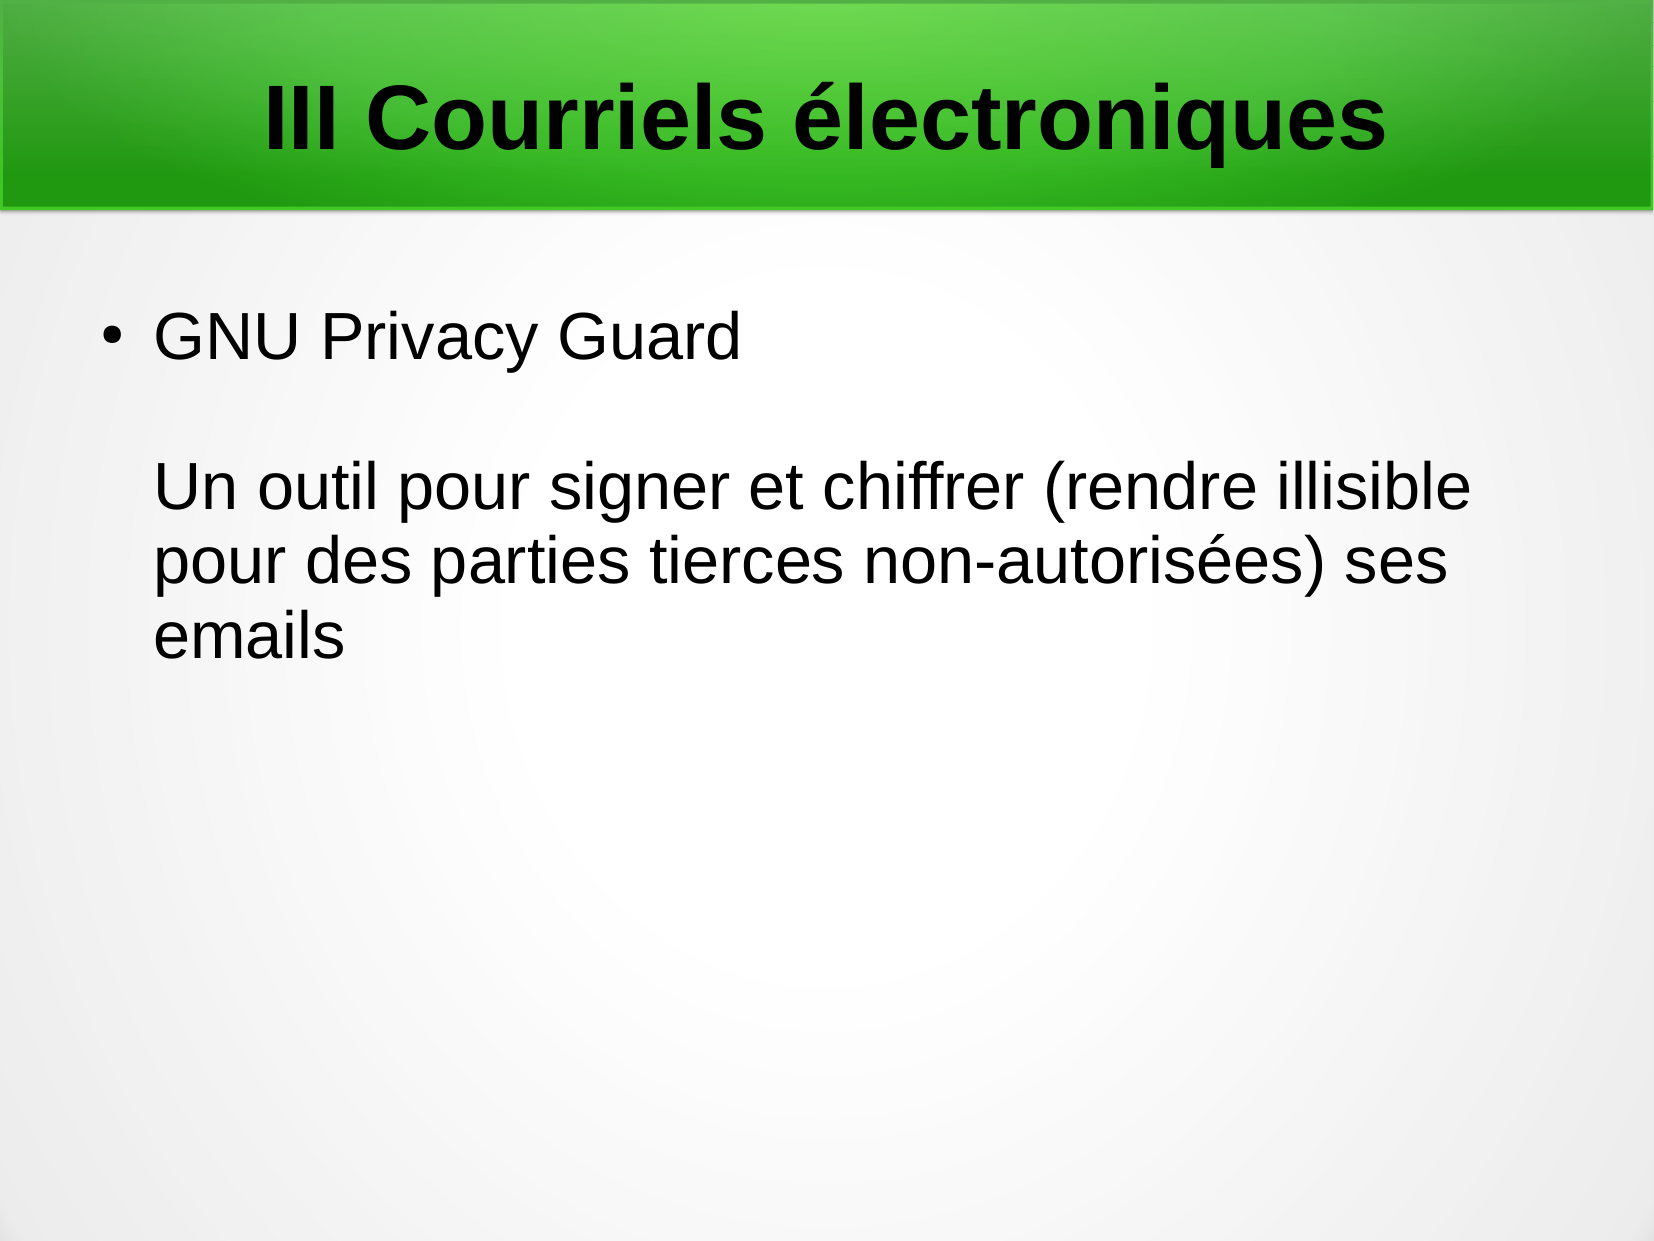

# III Courriels électroniques
GNU Privacy Guard
Un outil pour signer et chiffrer (rendre illisible pour des parties tierces non-autorisées) ses emails